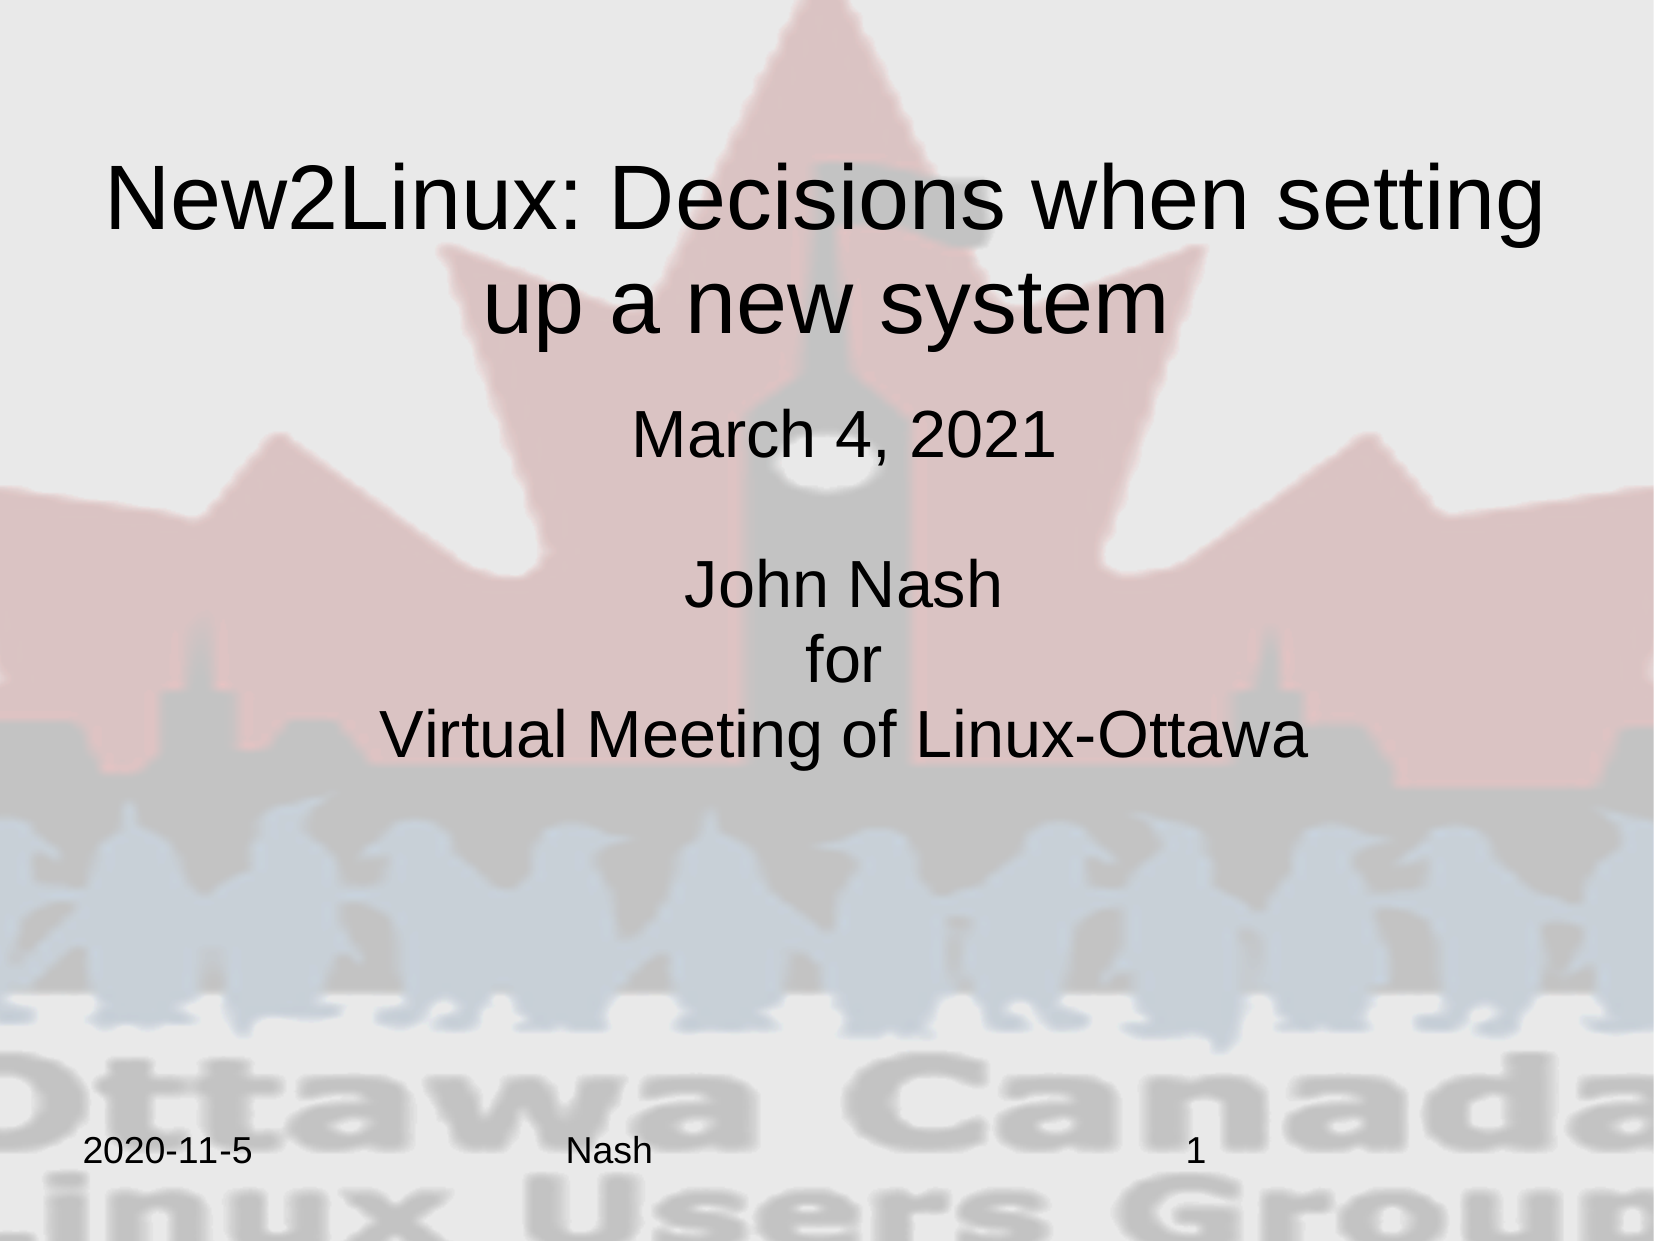

# New2Linux: Decisions when setting up a new system
March 4, 2021
John Nash
for
Virtual Meeting of Linux-Ottawa
1